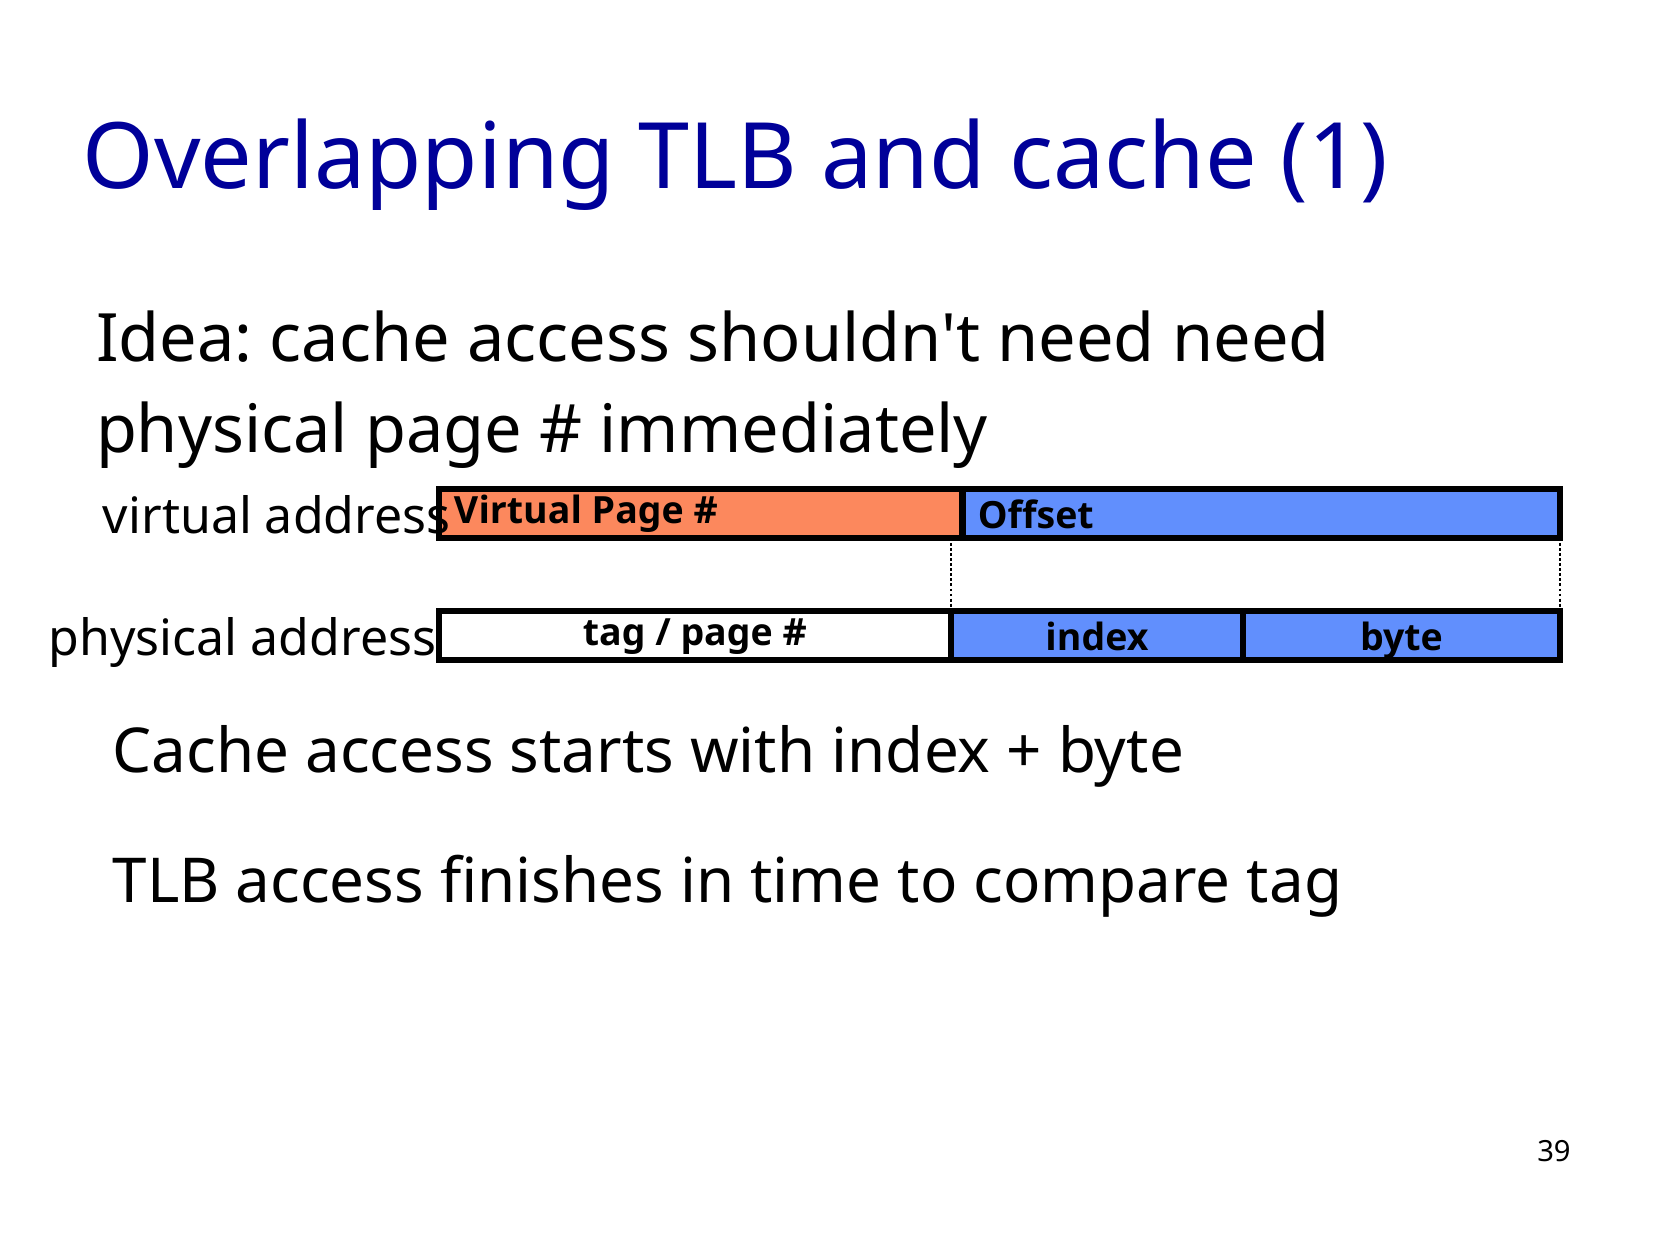

# Overlapping TLB and cache (1)
Idea: cache access shouldn't need need physical page # immediately
virtual address
Virtual Page #
Offset
physical address
tag / page #
index
byte
Cache access starts with index + byte
TLB access finishes in time to compare tag
39